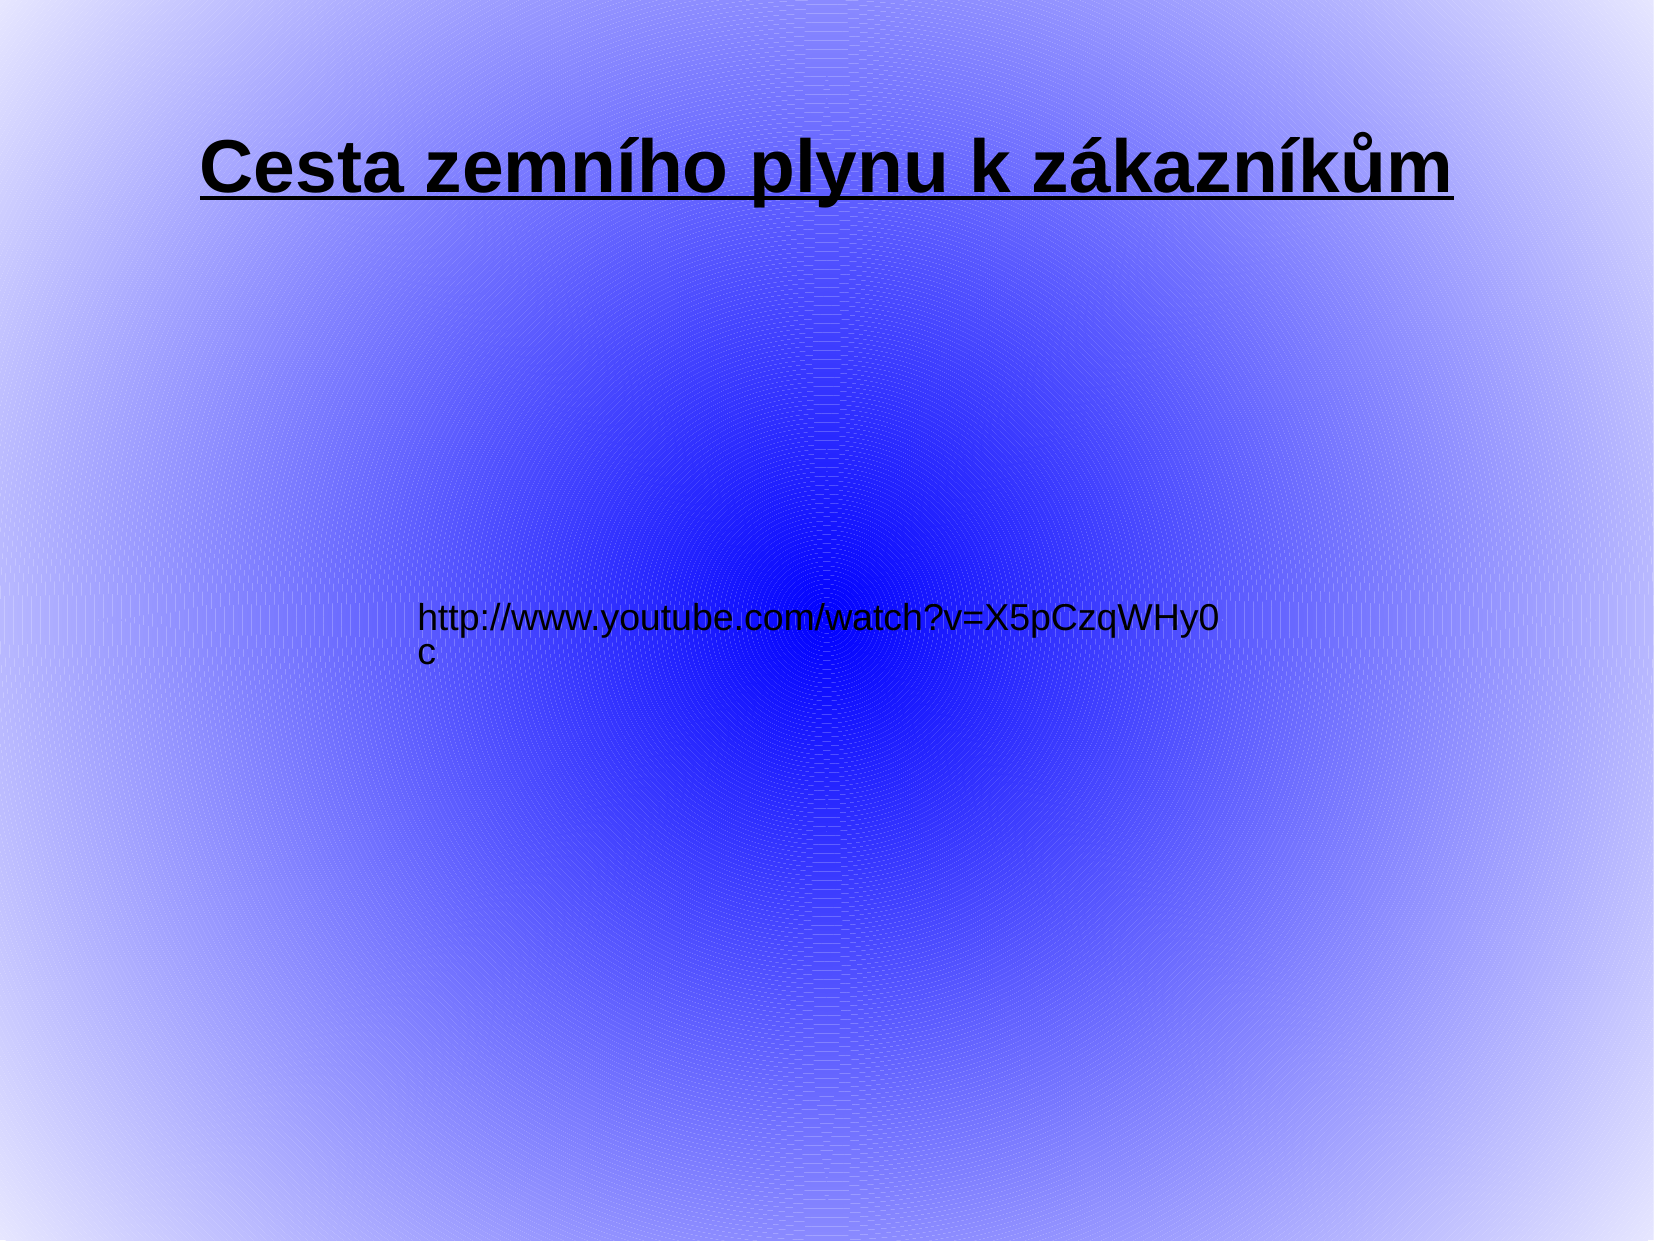

# Cesta zemního plynu k zákazníkům
http://www.youtube.com/watch?v=X5pCzqWHy0c